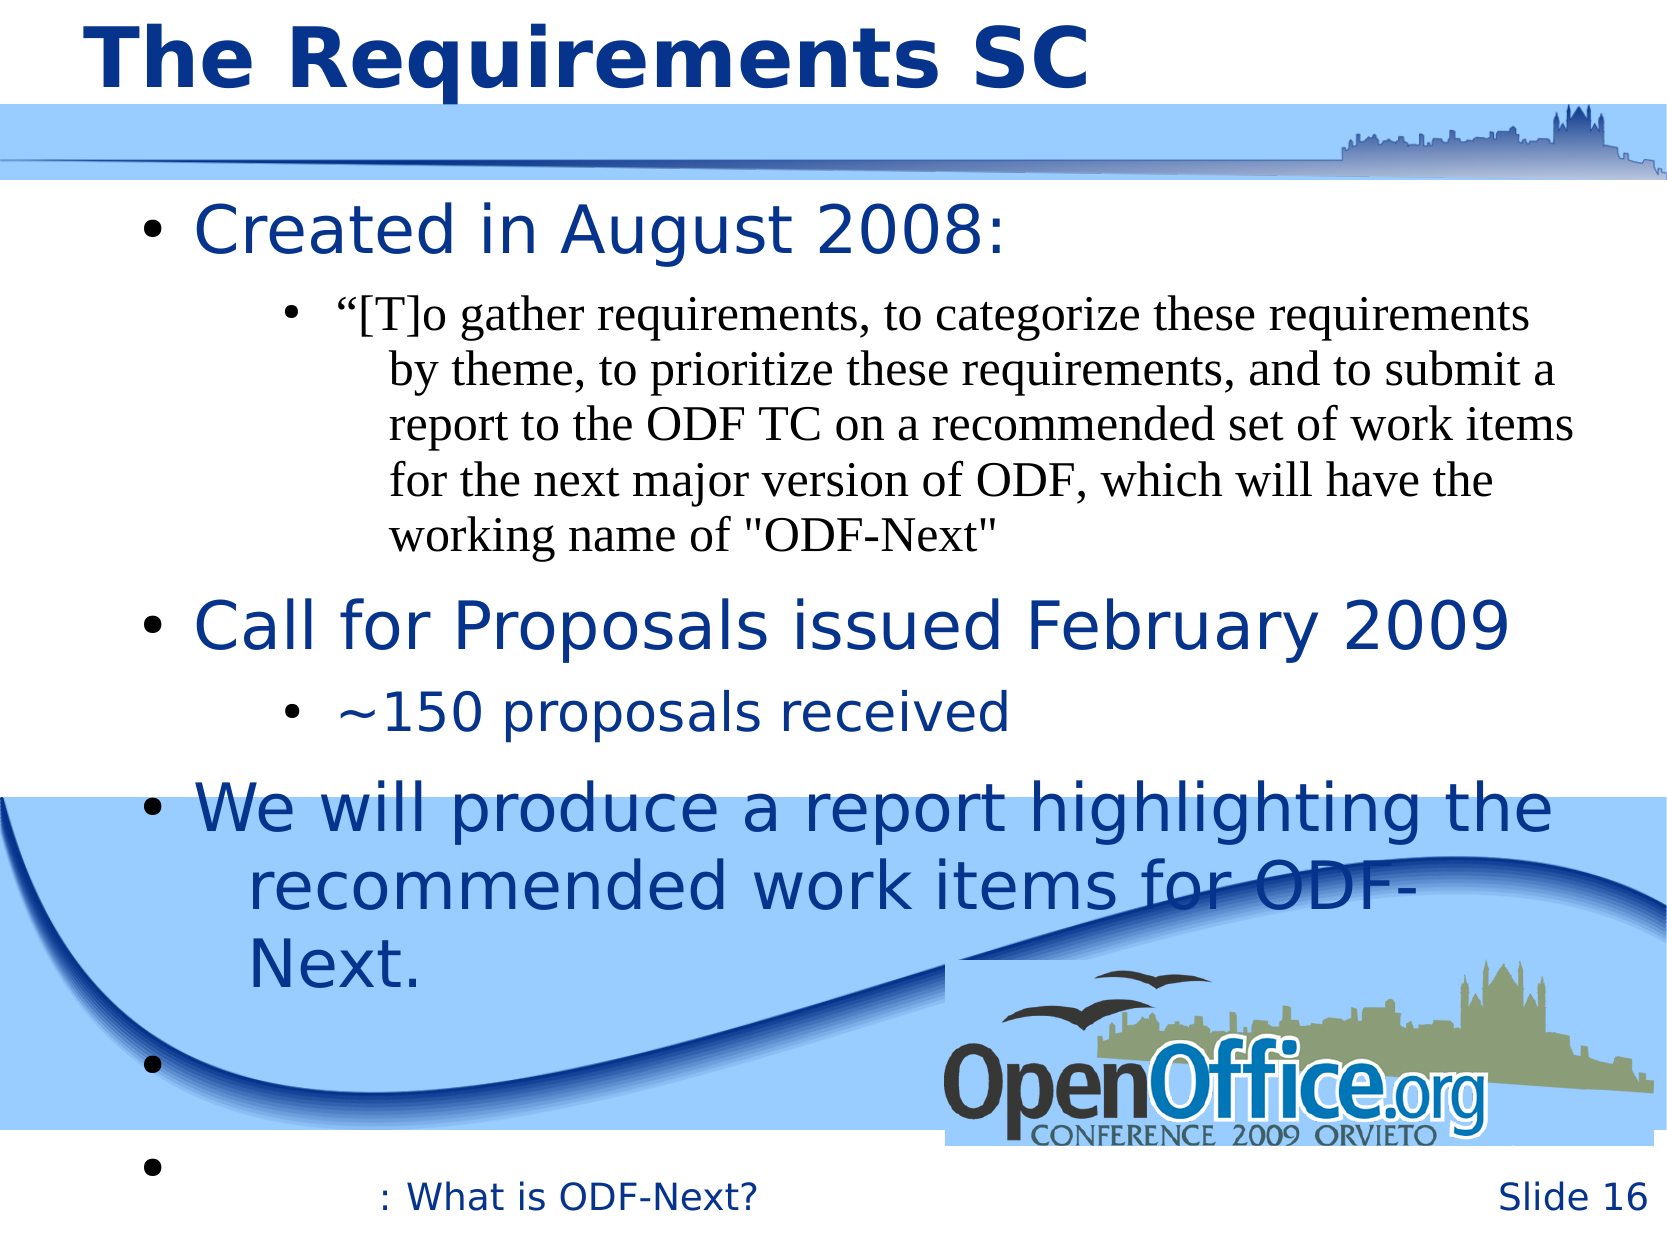

# The Requirements SC
Created in August 2008:
“[T]o gather requirements, to categorize these requirements by theme, to prioritize these requirements, and to submit a report to the ODF TC on a recommended set of work items for the next major version of ODF, which will have the working name of "ODF-Next"
Call for Proposals issued February 2009
~150 proposals received
We will produce a report highlighting the recommended work items for ODF-Next.
What is ODF-Next?
16